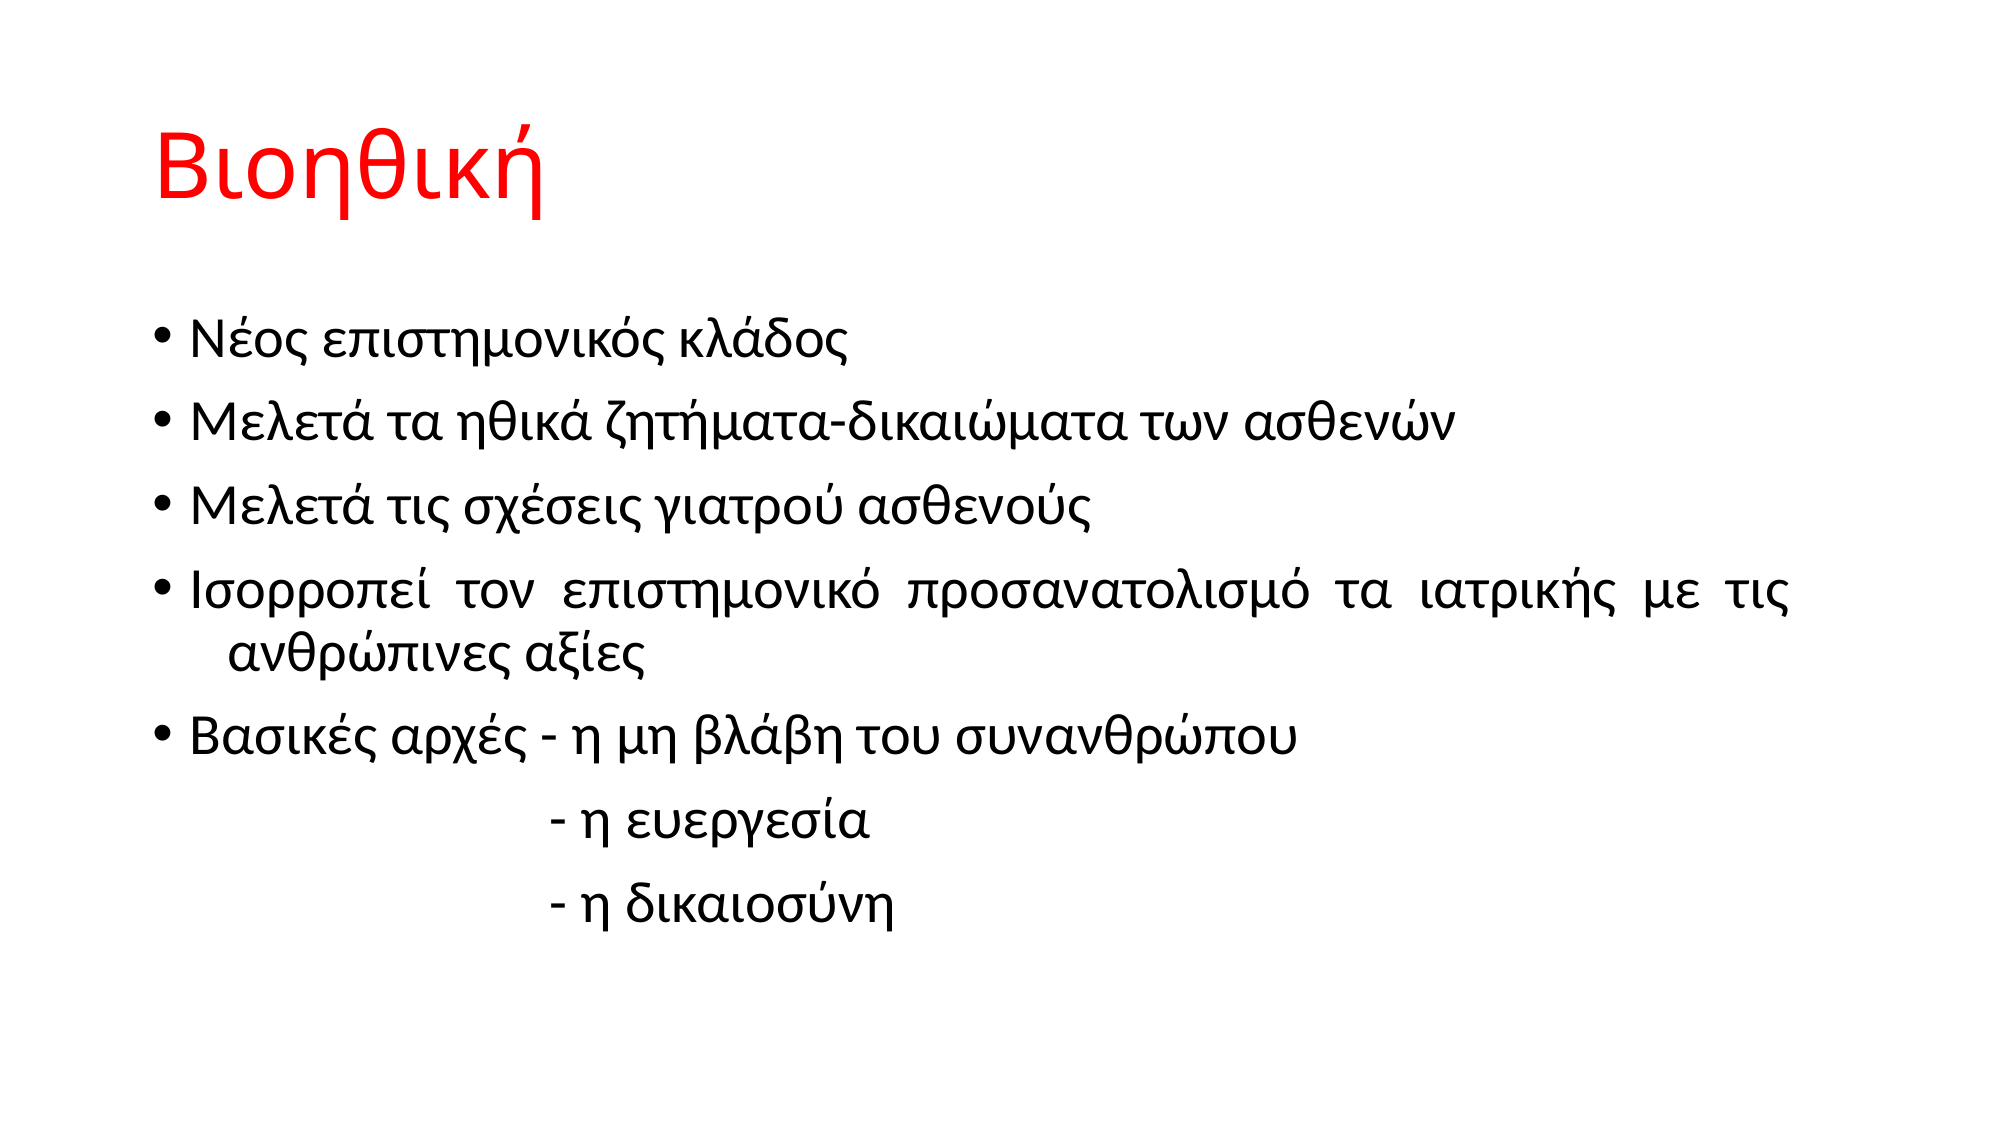

# Βιοηθική
Νέος επιστημονικός κλάδος
Μελετά τα ηθικά ζητήματα-δικαιώματα των ασθενών
Μελετά τις σχέσεις γιατρού ασθενούς
Ισορροπεί τον επιστημονικό προσανατολισμό τα ιατρικής με τις ανθρώπινες αξίες
Βασικές αρχές - η μη βλάβη του συνανθρώπου
 - η ευεργεσία
 - η δικαιοσύνη